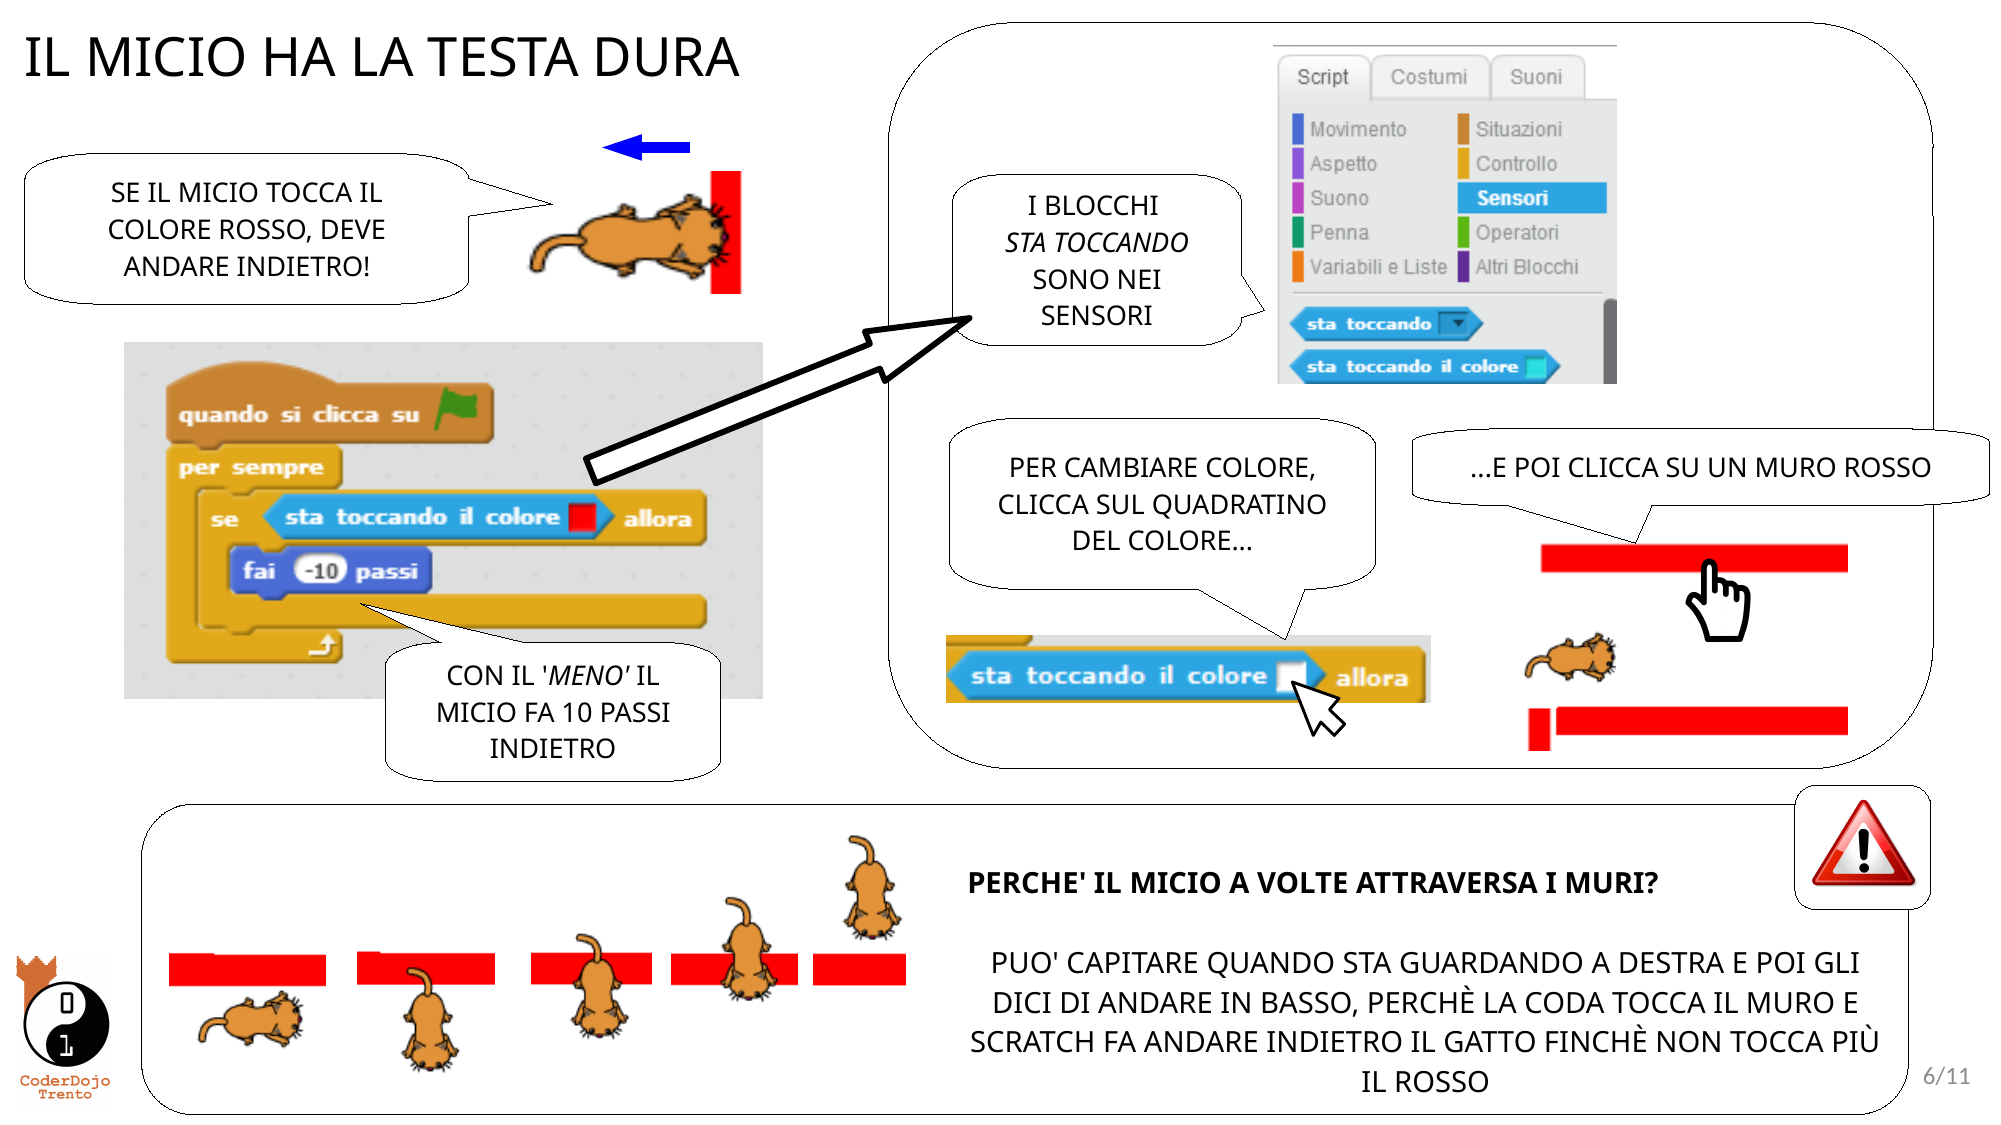

IL MICIO HA LA TESTA DURA
SE IL MICIO TOCCA IL COLORE ROSSO, DEVE ANDARE INDIETRO!
Allora vai indietro
I BLOCCHI
STA TOCCANDO SONO NEI SENSORI
PER CAMBIARE COLORE, CLICCA SUL QUADRATINO DEL COLORE...
...E POI CLICCA SU UN MURO ROSSO
CON IL 'MENO' IL MICIO FA 10 PASSI INDIETRO
PERCHE' IL MICIO A VOLTE ATTRAVERSA I MURI?
PUO' CAPITARE QUANDO STA GUARDANDO A DESTRA E POI GLI DICI DI ANDARE IN BASSO, PERCHÈ LA CODA TOCCA IL MURO E SCRATCH FA ANDARE INDIETRO IL GATTO FINCHÈ NON TOCCA PIÙ IL ROSSO
6